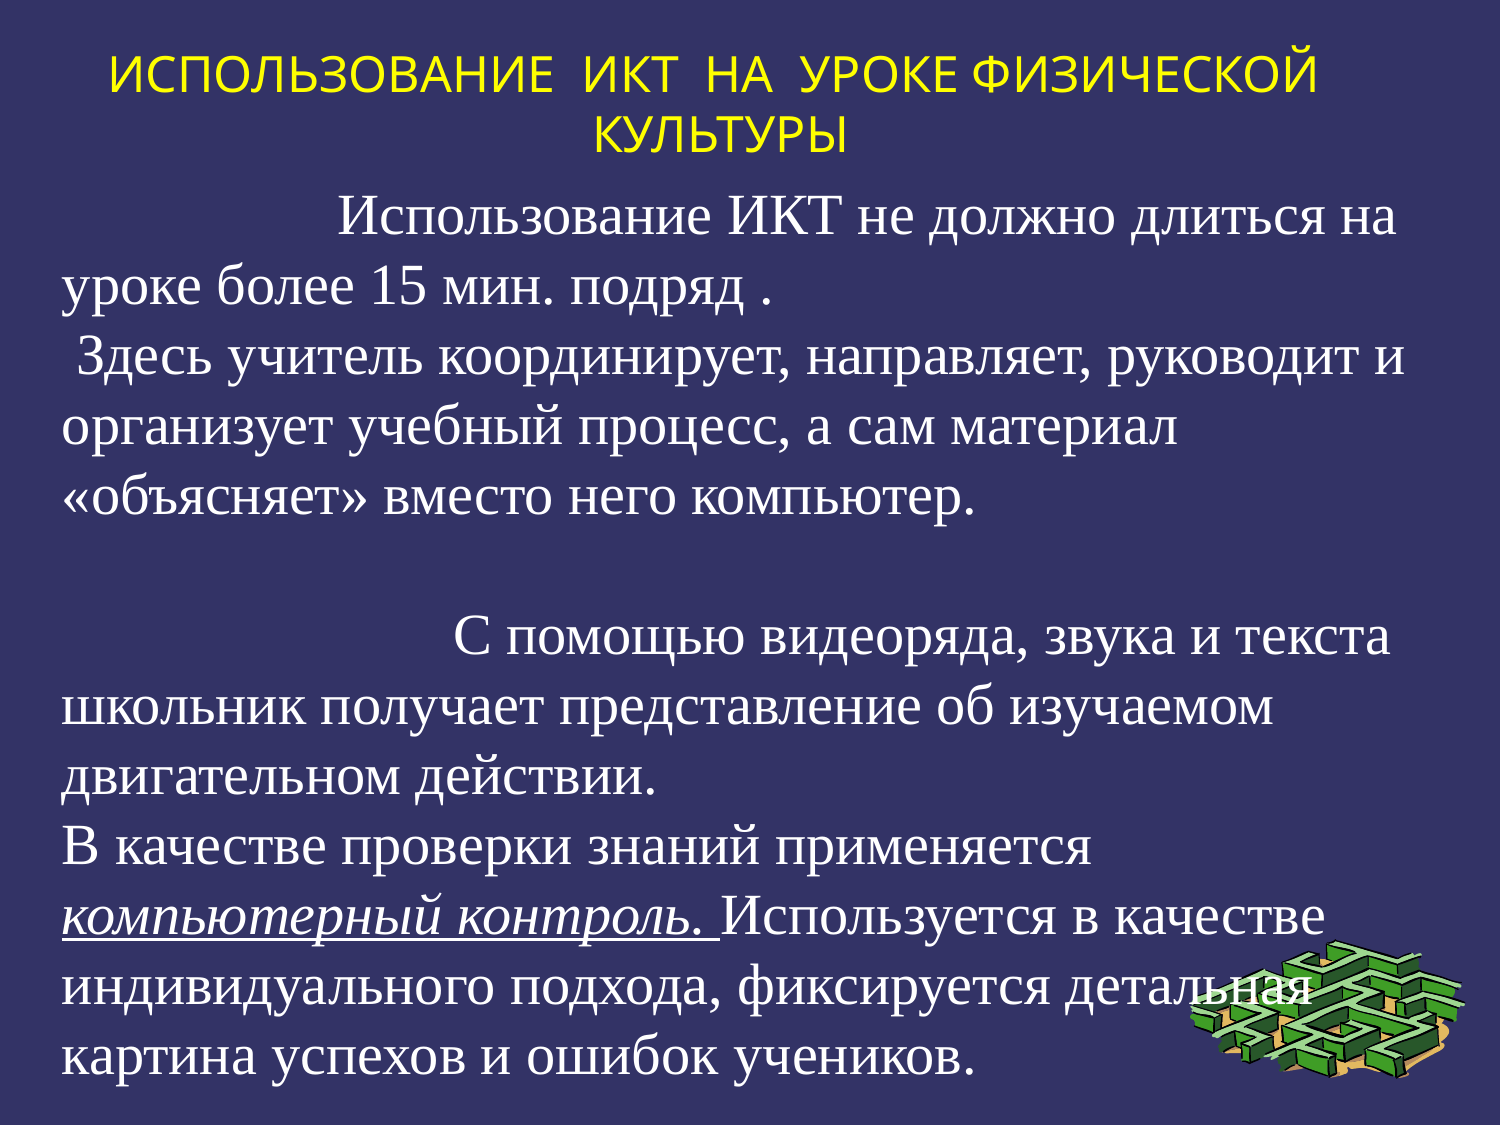

ИСПОЛЬЗОВАНИЕ ИКТ НА УРОКЕ ФИЗИЧЕСКОЙ КУЛЬТУРЫ
 Использование ИКТ не должно длиться на уроке более 15 мин. подряд .
 Здесь учитель координирует, направляет, руководит и организует учебный процесс, а сам материал «объясняет» вместо него компьютер. С помощью видеоряда, звука и текста школьник получает представление об изучаемом двигательном действии.
В качестве проверки знаний применяется компьютерный контроль. Используется в качестве индивидуального подхода, фиксируется детальная картина успехов и ошибок учеников.